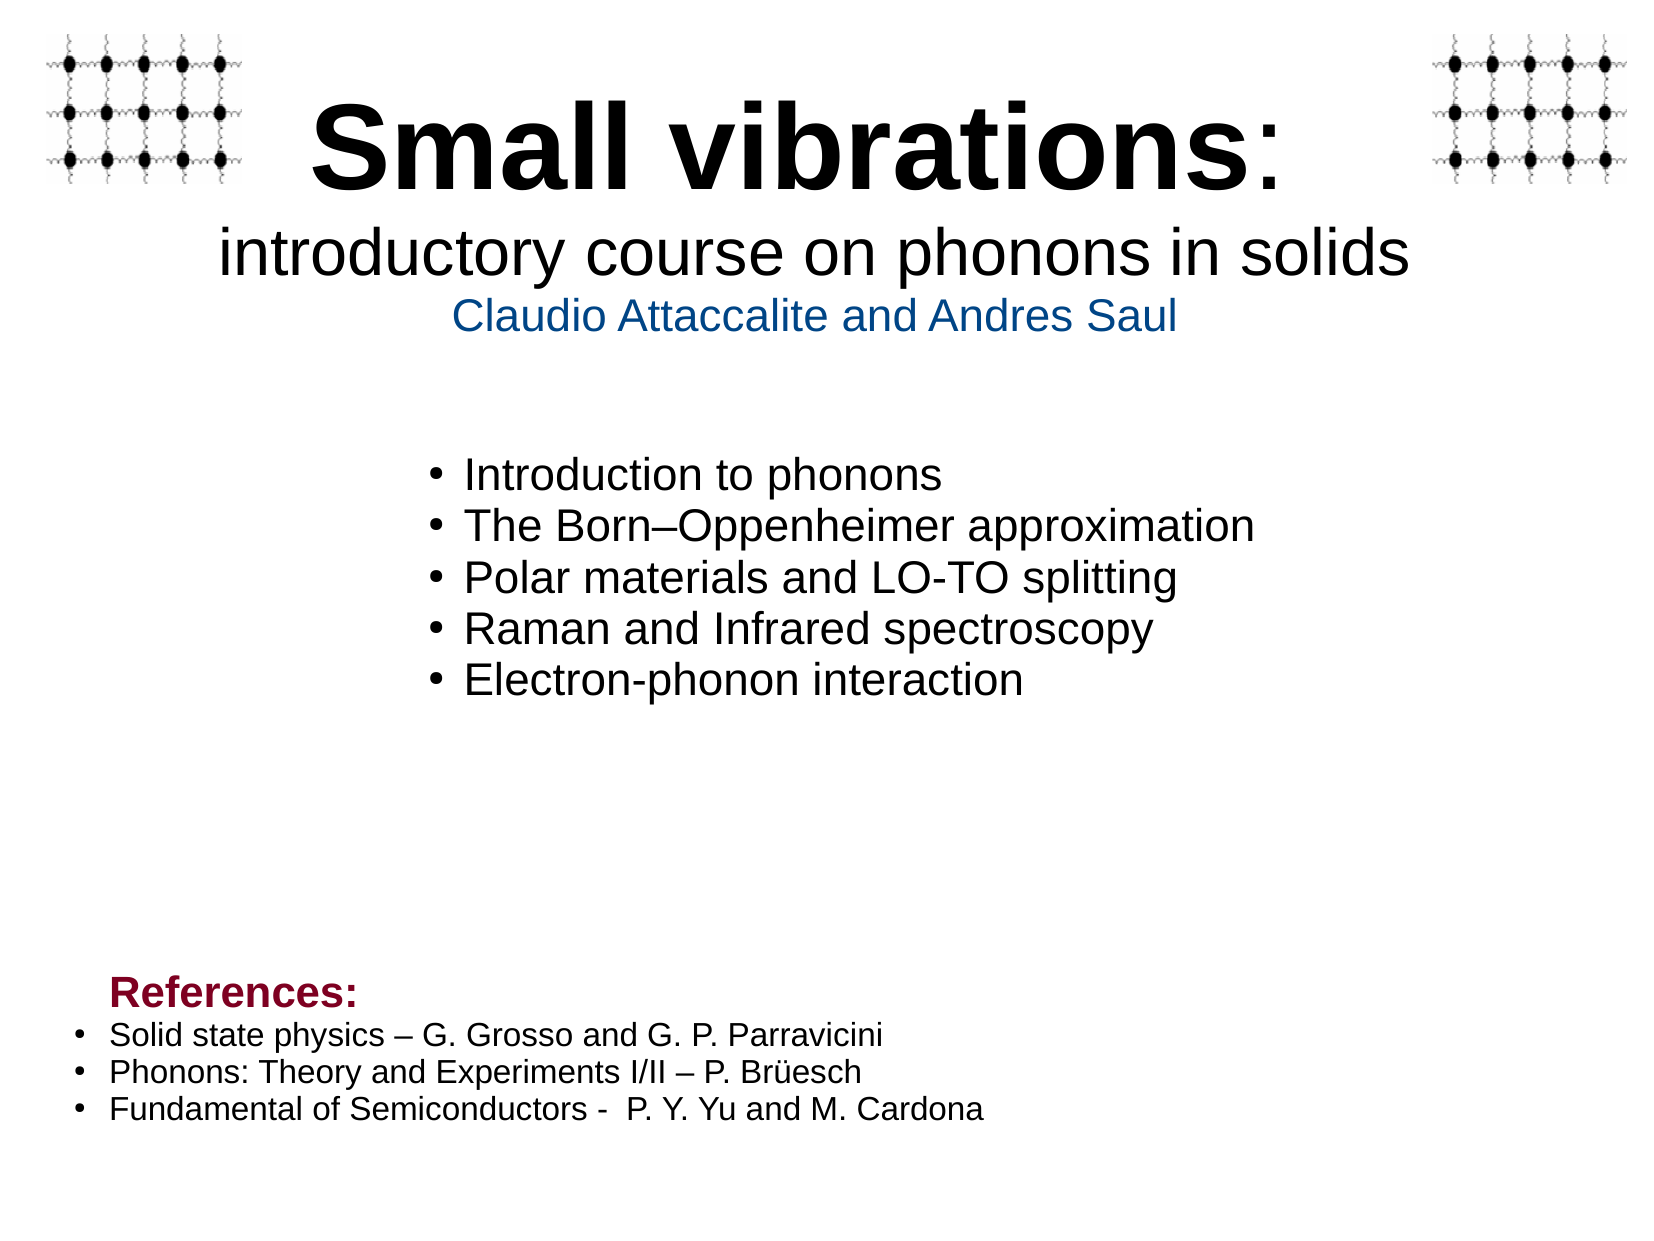

# Small vibrations: introductory course on phonons in solids Claudio Attaccalite and Andres Saul
Introduction to phonons
The Born–Oppenheimer approximation
Polar materials and LO-TO splitting
Raman and Infrared spectroscopy
Electron-phonon interaction
References:
Solid state physics – G. Grosso and G. P. Parravicini
Phonons: Theory and Experiments I/II – P. Brüesch
Fundamental of Semiconductors - 	P. Y. Yu and M. Cardona